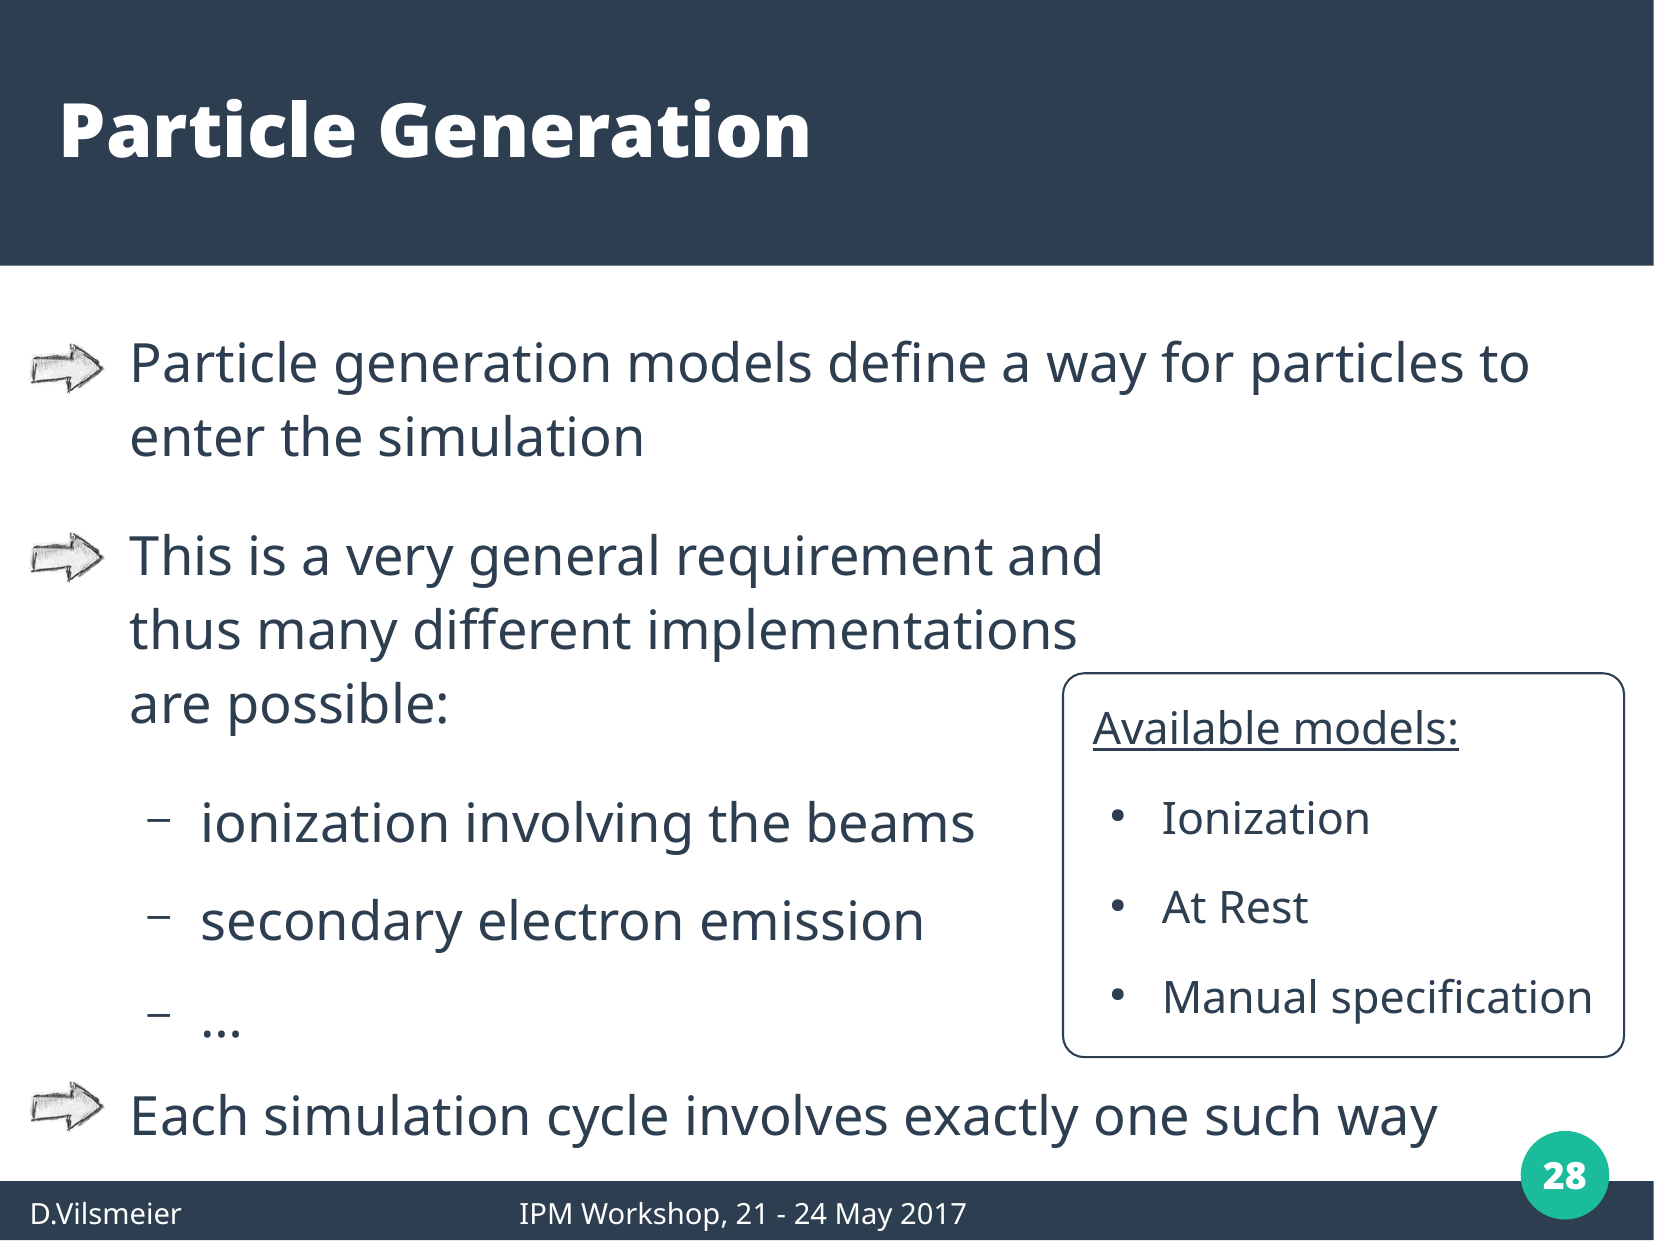

# Particle Generation
Particle generation models define a way for particles to enter the simulation
This is a very general requirement and
thus many different implementations
are possible:
ionization involving the beams
secondary electron emission
…
Each simulation cycle involves exactly one such way
Available models:
Ionization
At Rest
Manual specification
28
D.Vilsmeier IPM Workshop, 21 - 24 May 2017